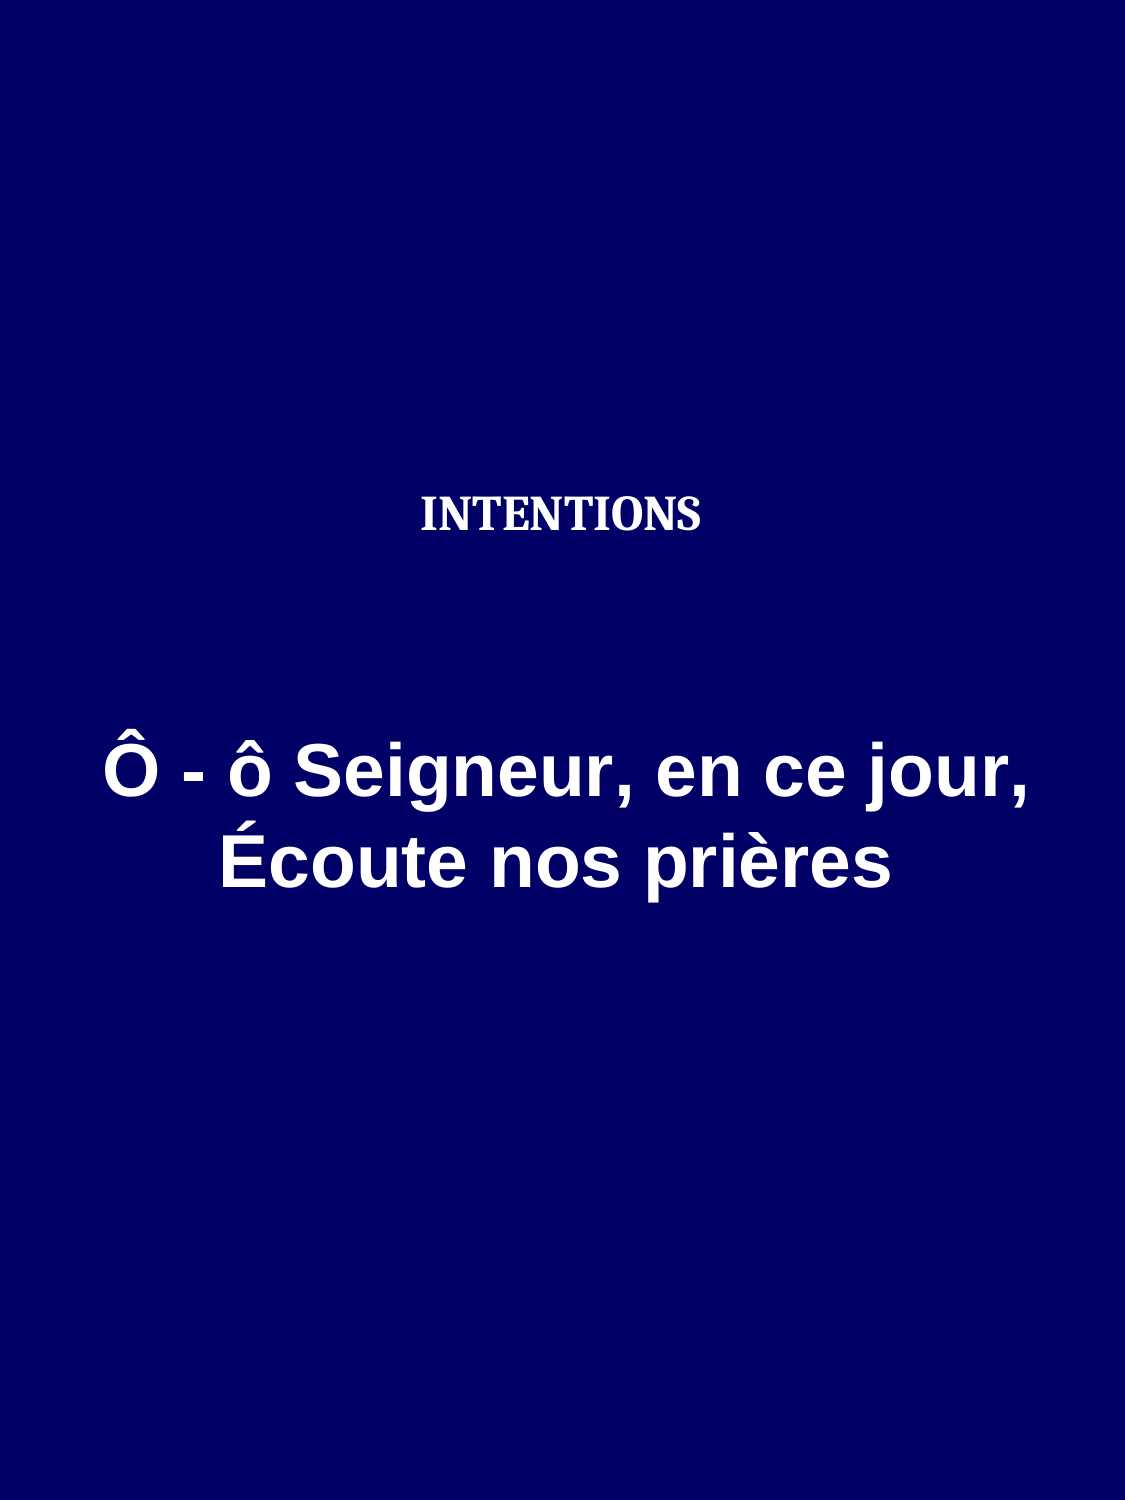

INTENTIONS
Ô - ô Seigneur, en ce jour,
Écoute nos prières